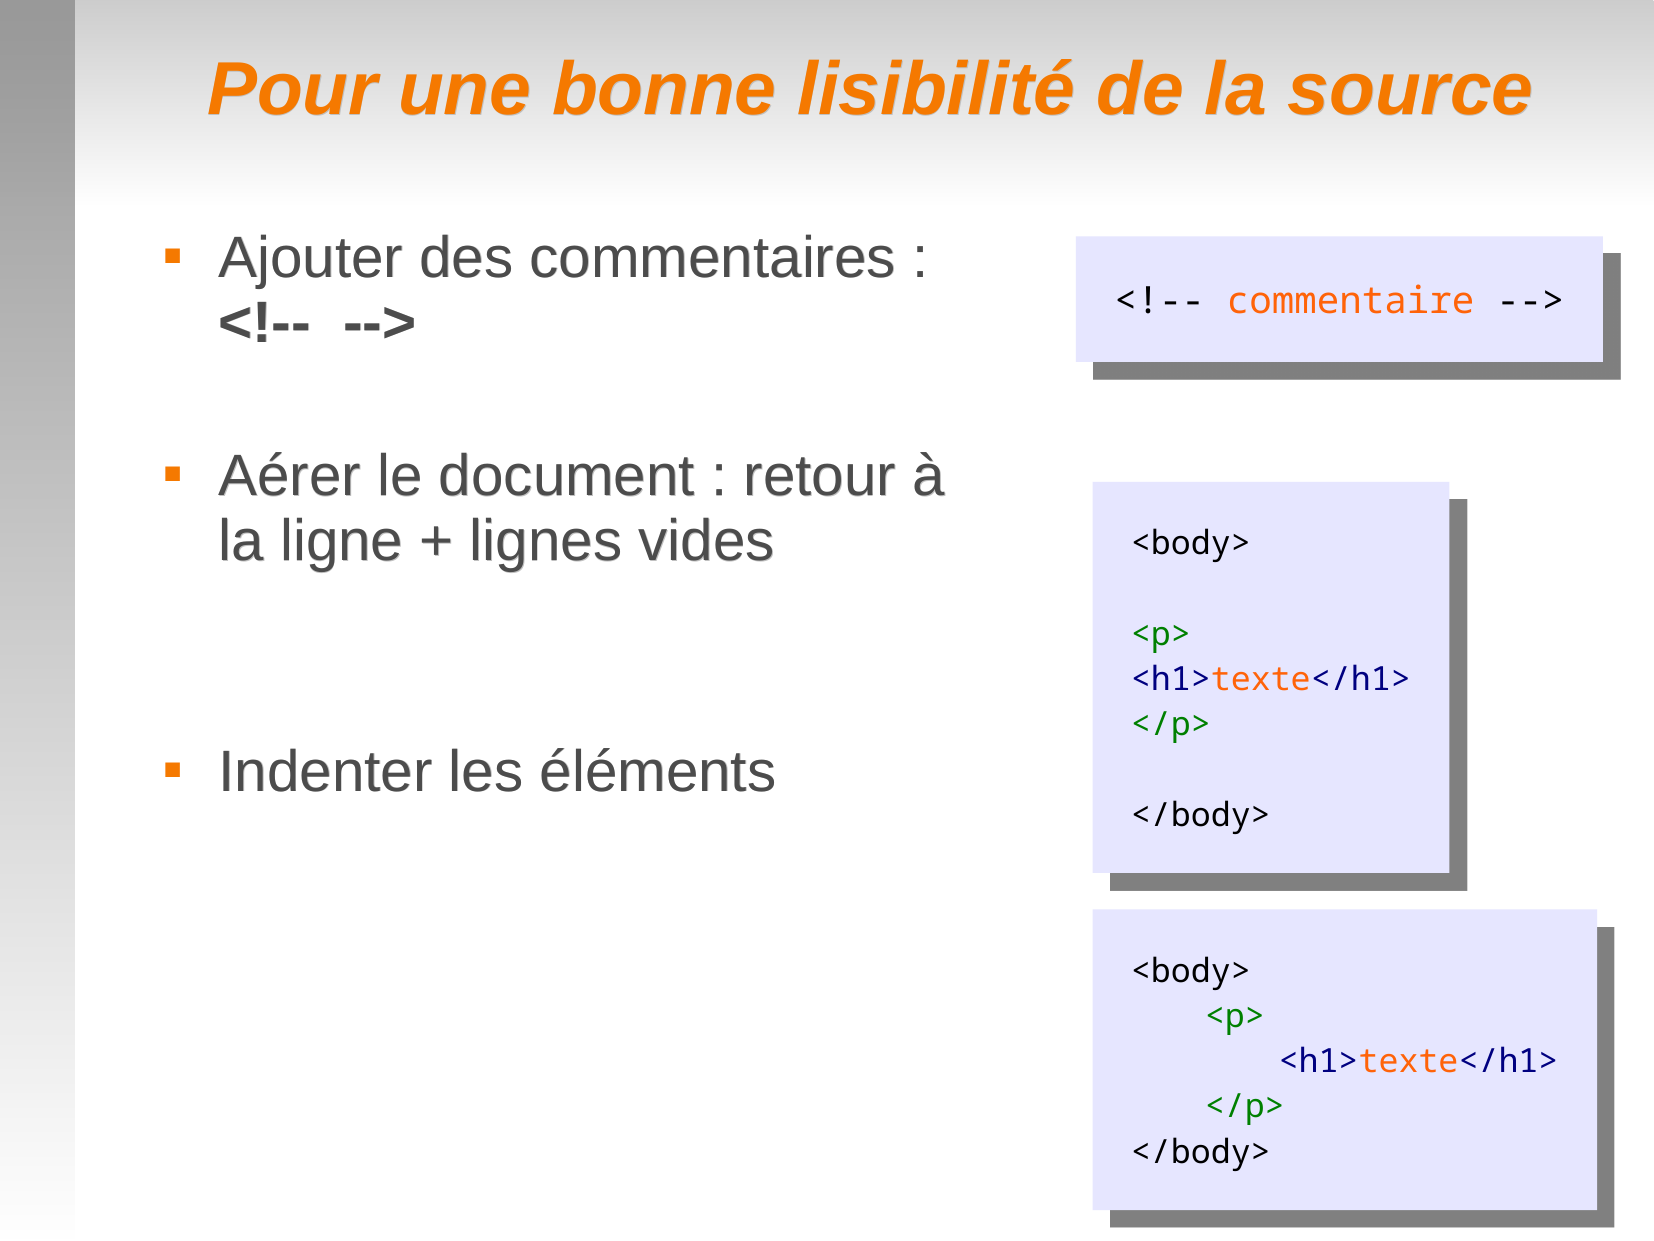

# Pour une bonne lisibilité de la source
Ajouter des commentaires : <!-- -->
Aérer le document : retour à la ligne + lignes vides
Indenter les éléments
<!-- commentaire -->
<body>
<p>
<h1>texte</h1>
</p>
</body>
<body>
	<p>
		<h1>texte</h1>
	</p>
</body>